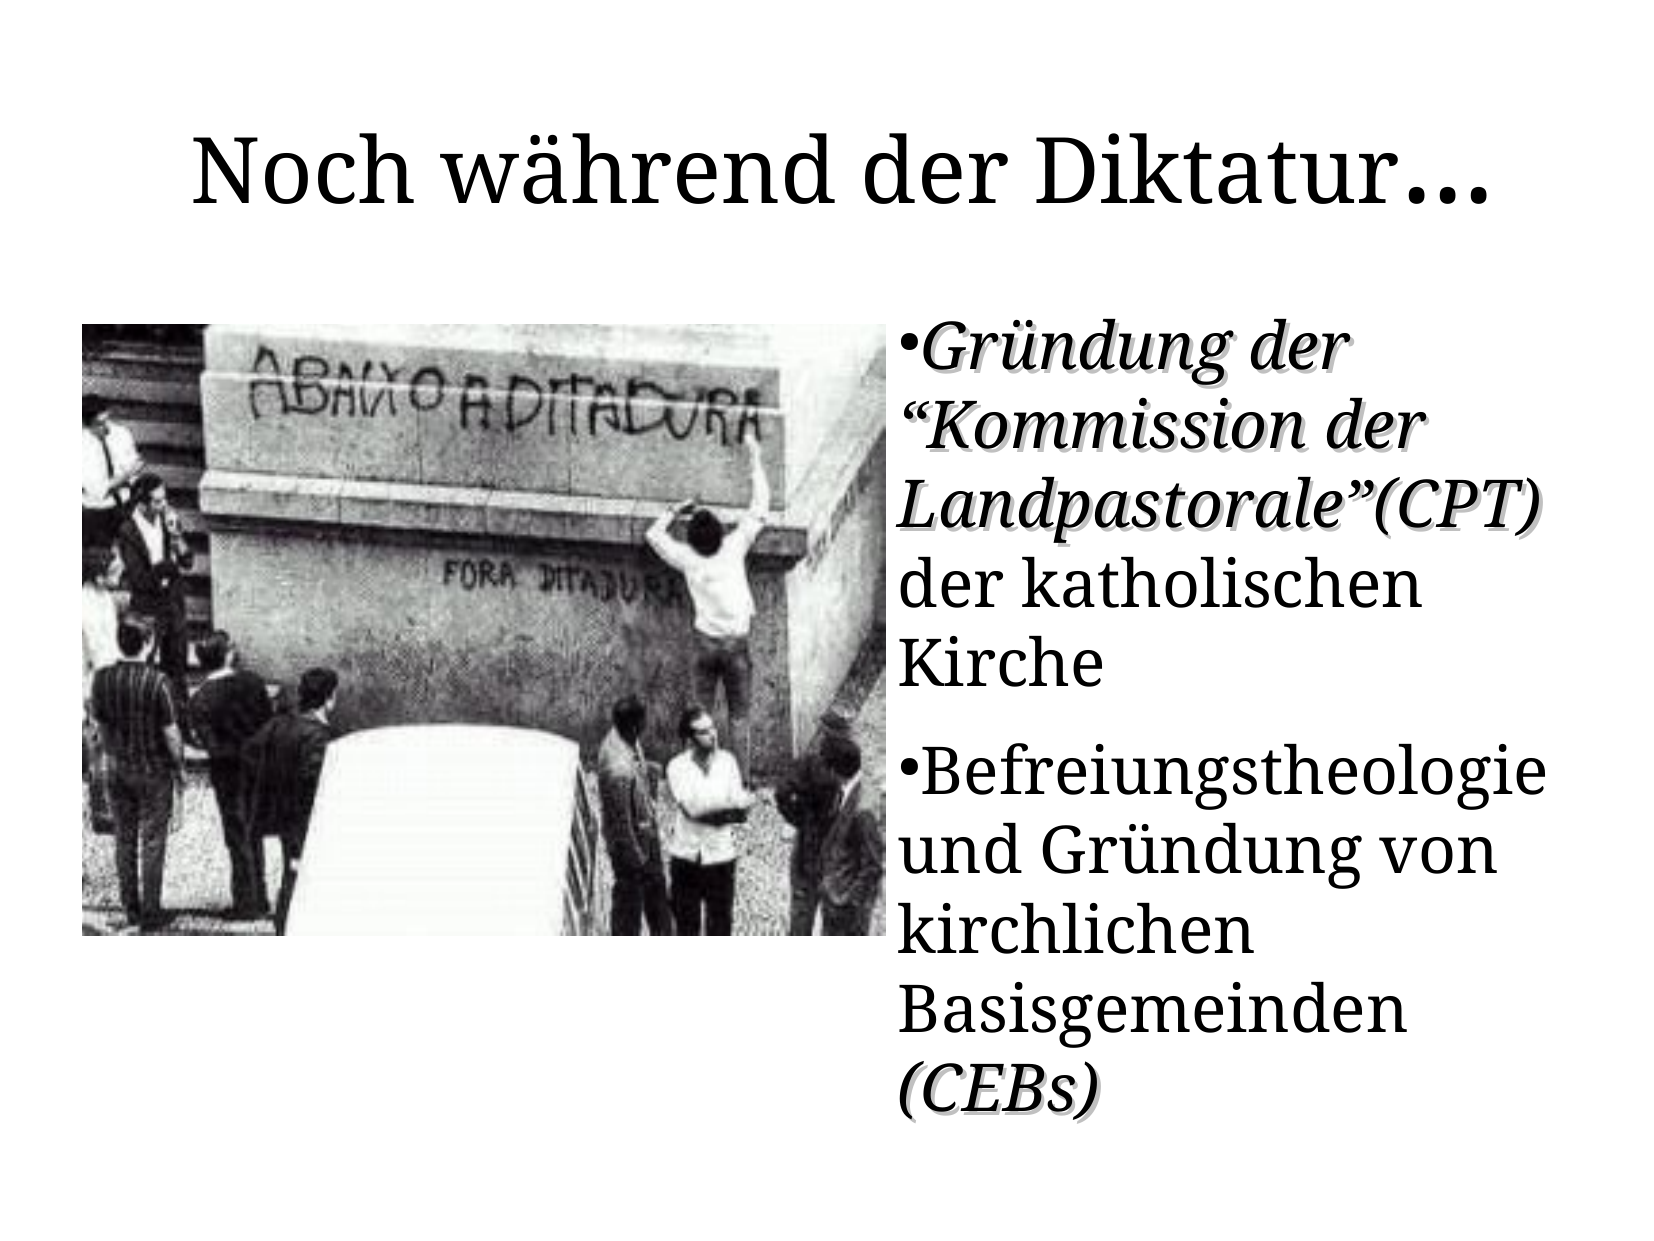

# Noch während der Diktatur...
Gründung der “Kommission der Landpastorale”(CPT) der katholischen Kirche
Befreiungstheologie und Gründung von kirchlichen Basisgemeinden (CEBs)